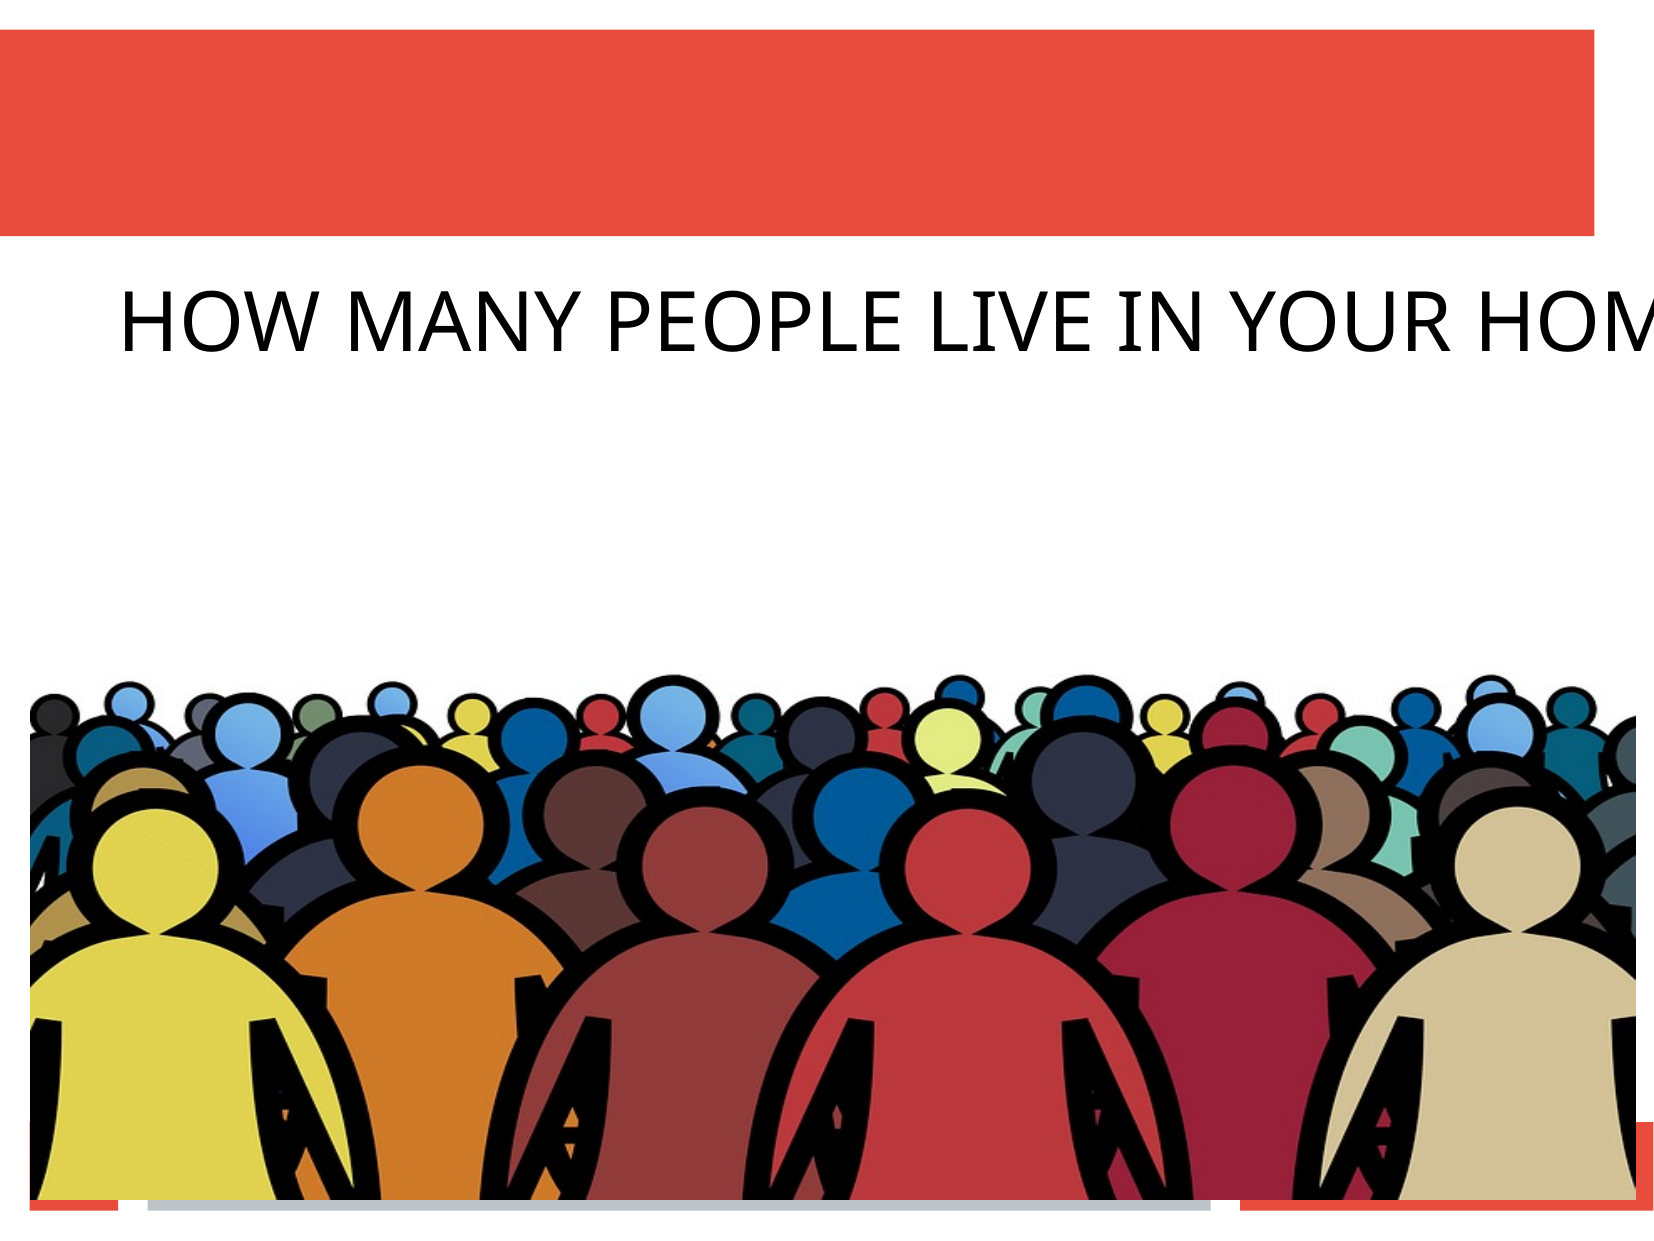

HOW MANY PEOPLE LIVE IN YOUR HOME ?
4